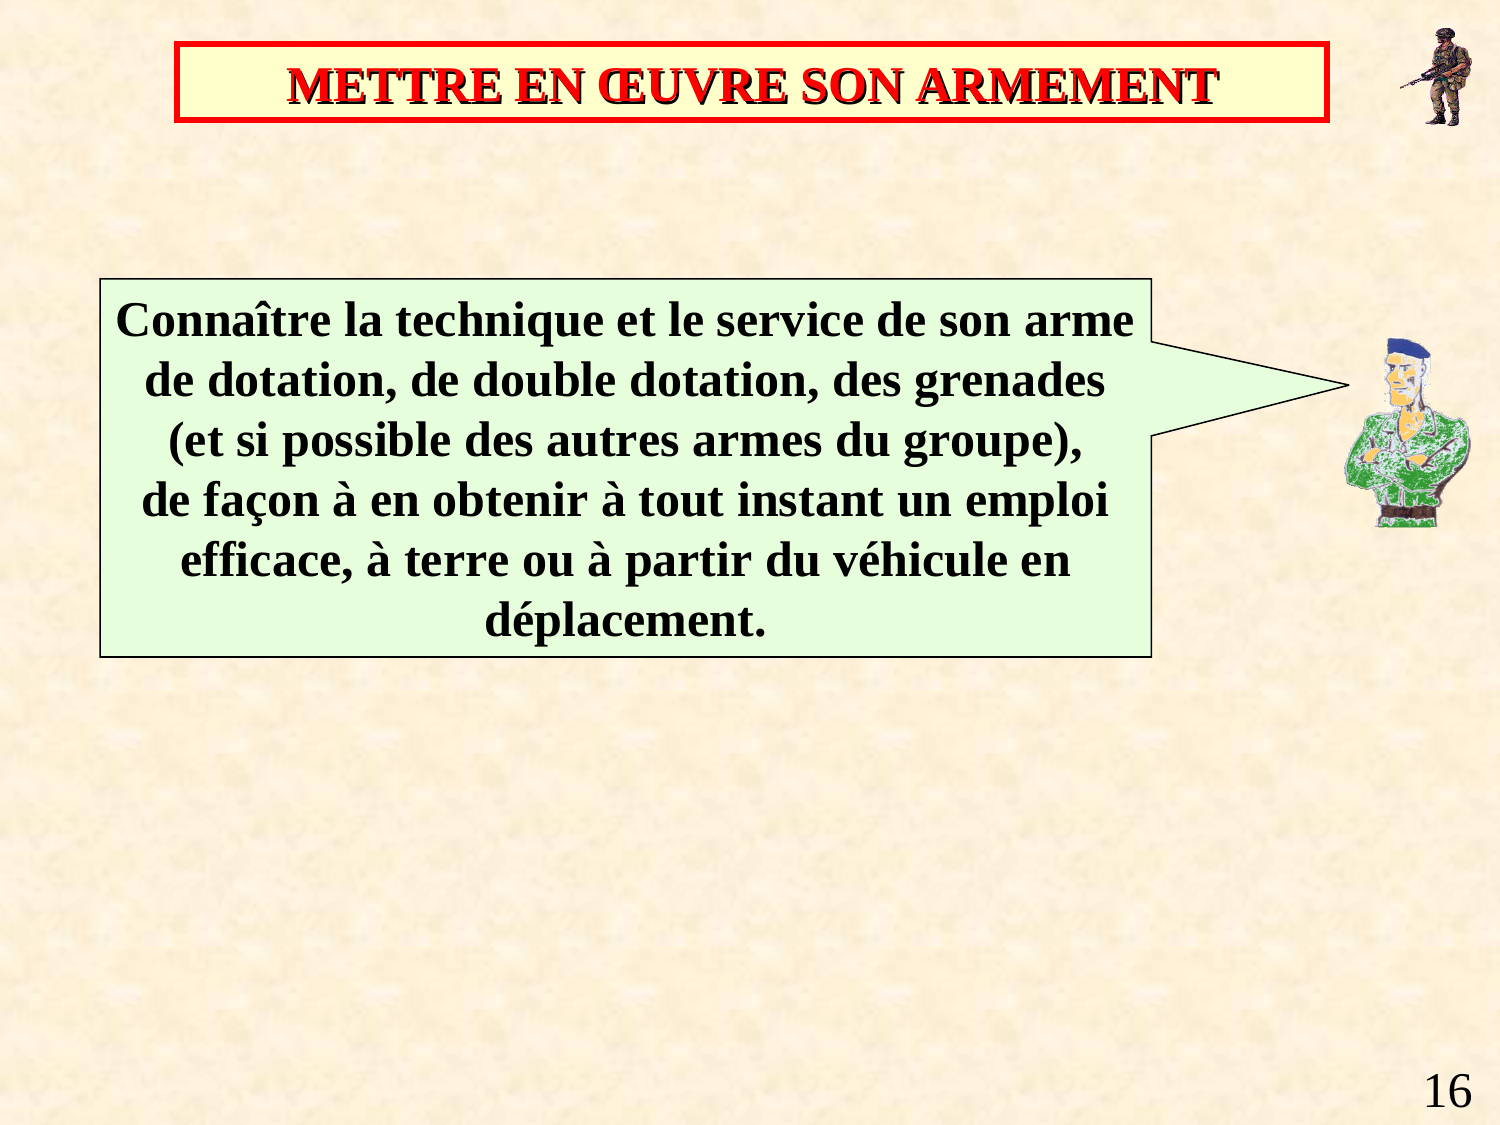

METTRE EN ŒUVRE SON ARMEMENT
Connaître la technique et le service de son arme de dotation, de double dotation, des grenades
(et si possible des autres armes du groupe),
de façon à en obtenir à tout instant un emploi efficace, à terre ou à partir du véhicule en déplacement.
16